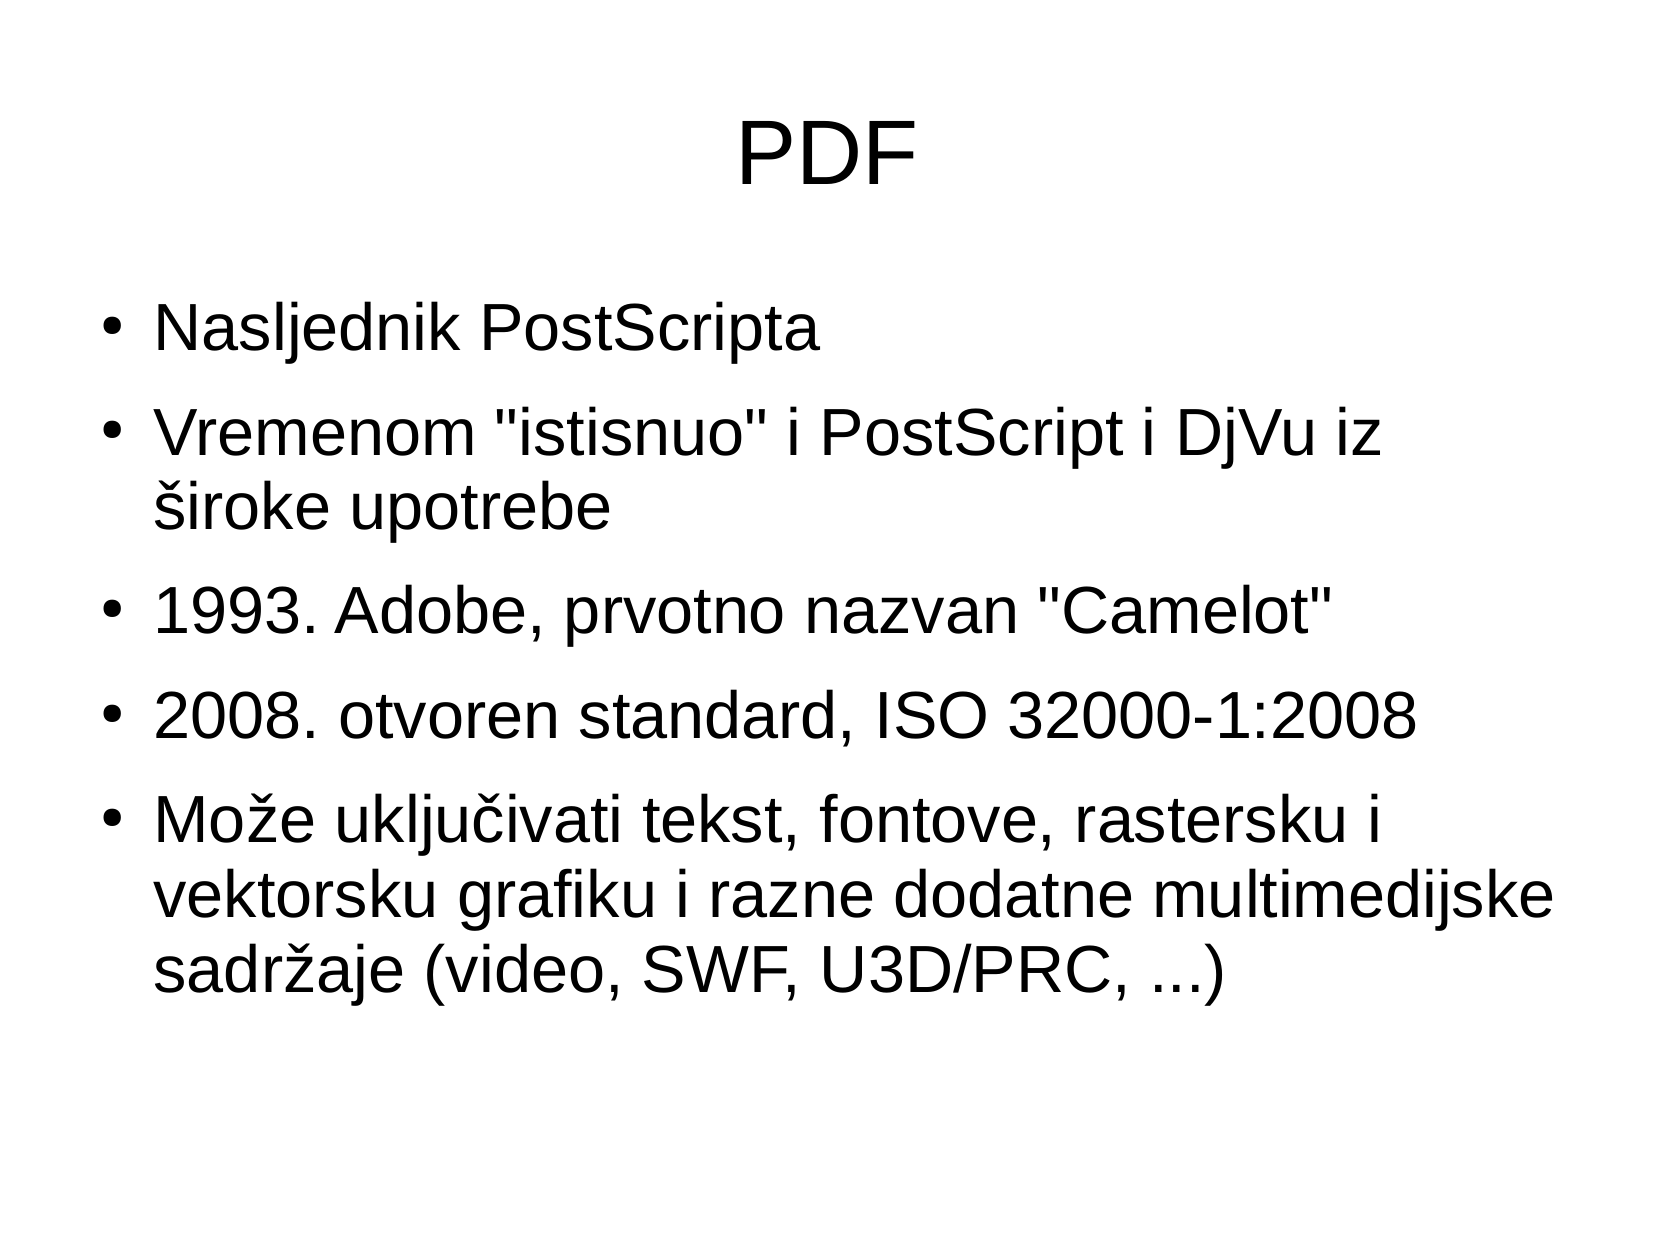

# PDF
Nasljednik PostScripta
Vremenom "istisnuo" i PostScript i DjVu iz široke upotrebe
1993. Adobe, prvotno nazvan "Camelot"
2008. otvoren standard, ISO 32000-1:2008
Može uključivati tekst, fontove, rastersku i vektorsku grafiku i razne dodatne multimedijske sadržaje (video, SWF, U3D/PRC, ...)